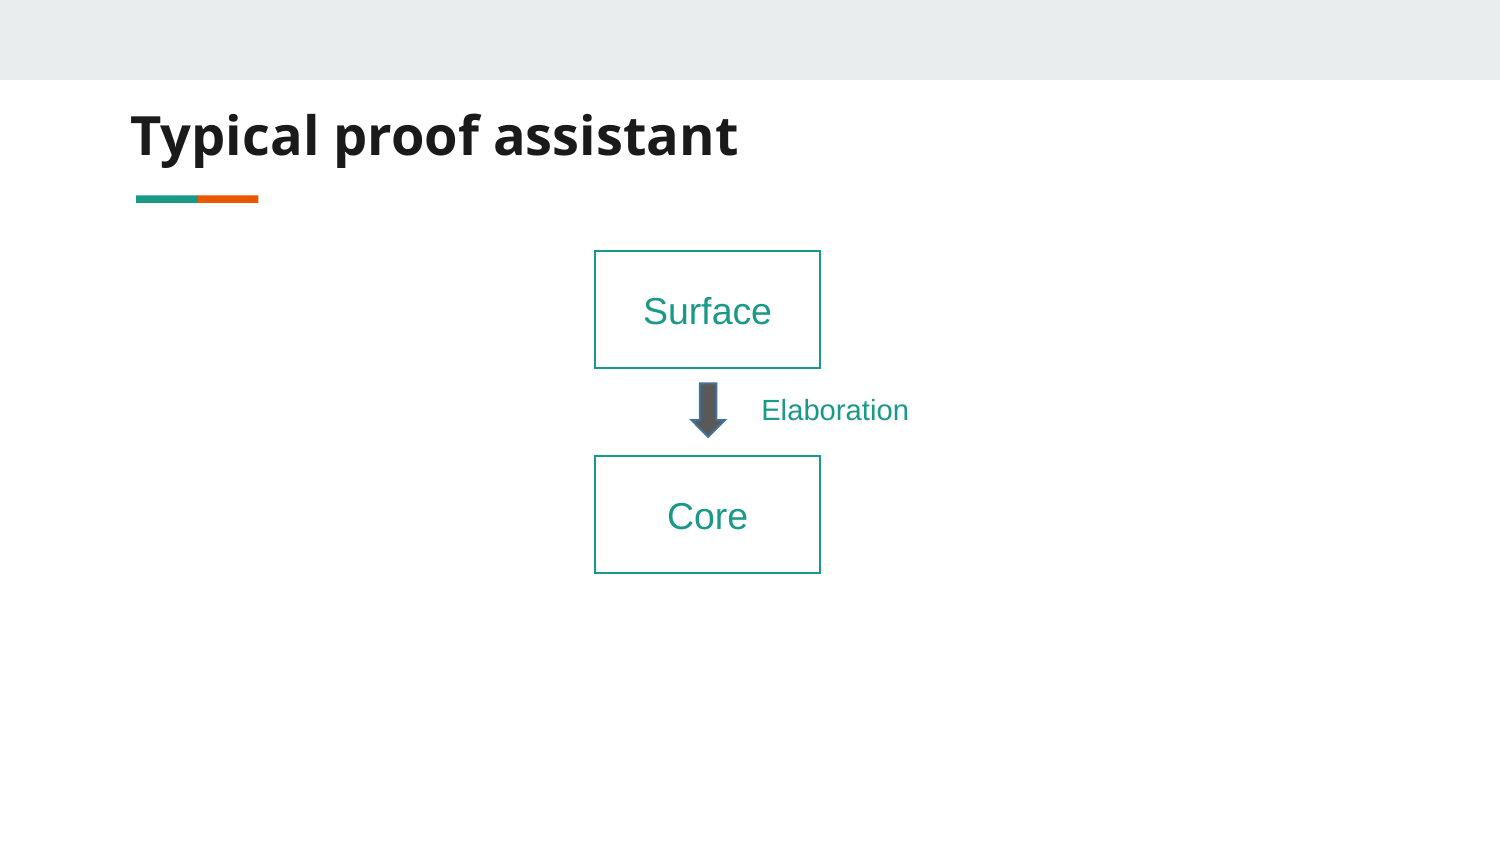

# Typical proof assistant
Surface
Elaboration
Core